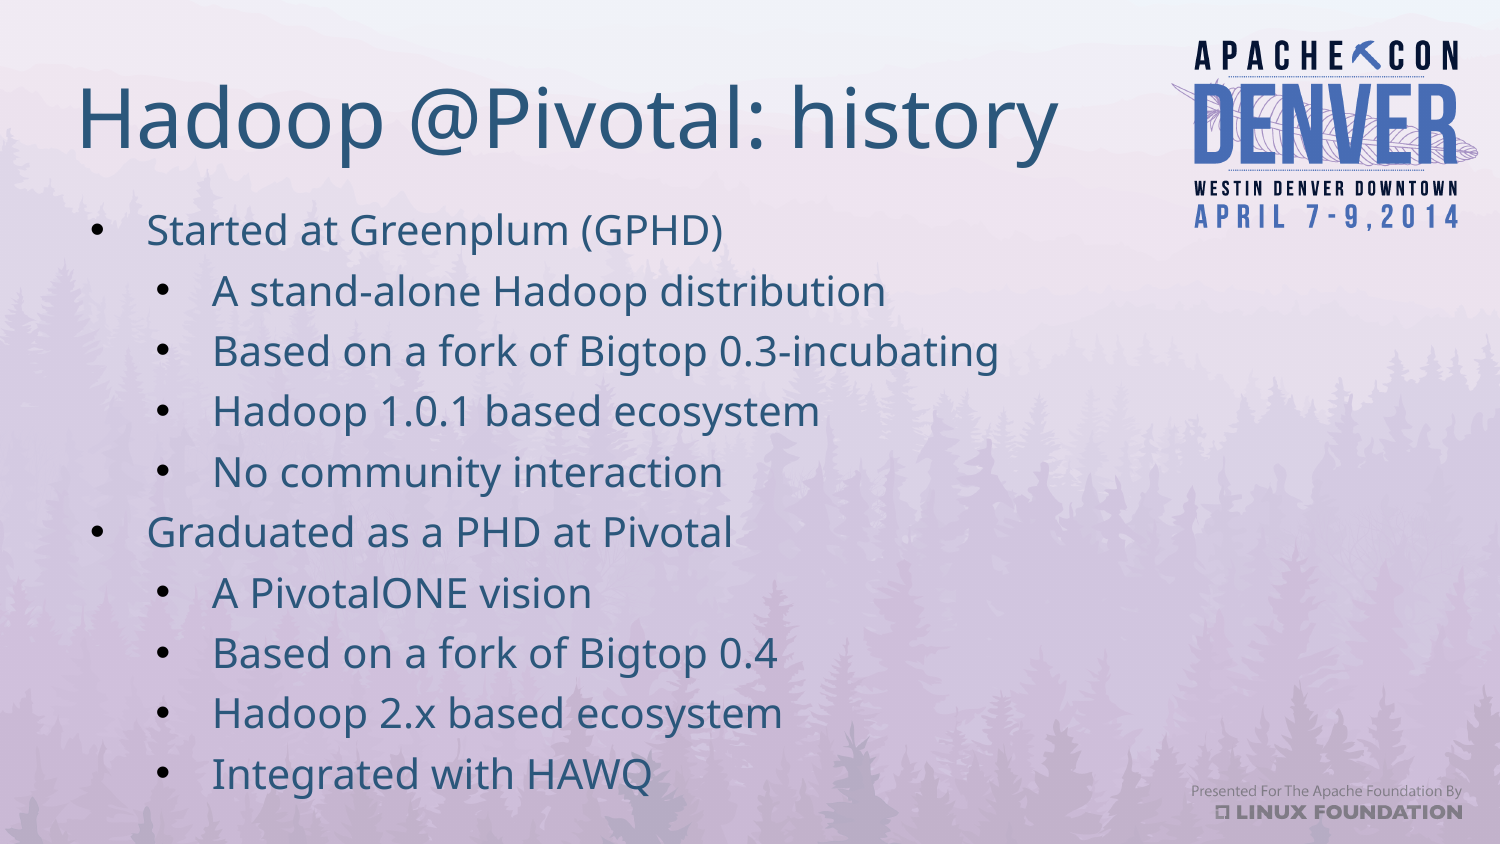

Hadoop @Pivotal: history
Started at Greenplum (GPHD)
A stand-alone Hadoop distribution
Based on a fork of Bigtop 0.3-incubating
Hadoop 1.0.1 based ecosystem
No community interaction
Graduated as a PHD at Pivotal
A PivotalONE vision
Based on a fork of Bigtop 0.4
Hadoop 2.x based ecosystem
Integrated with HAWQ